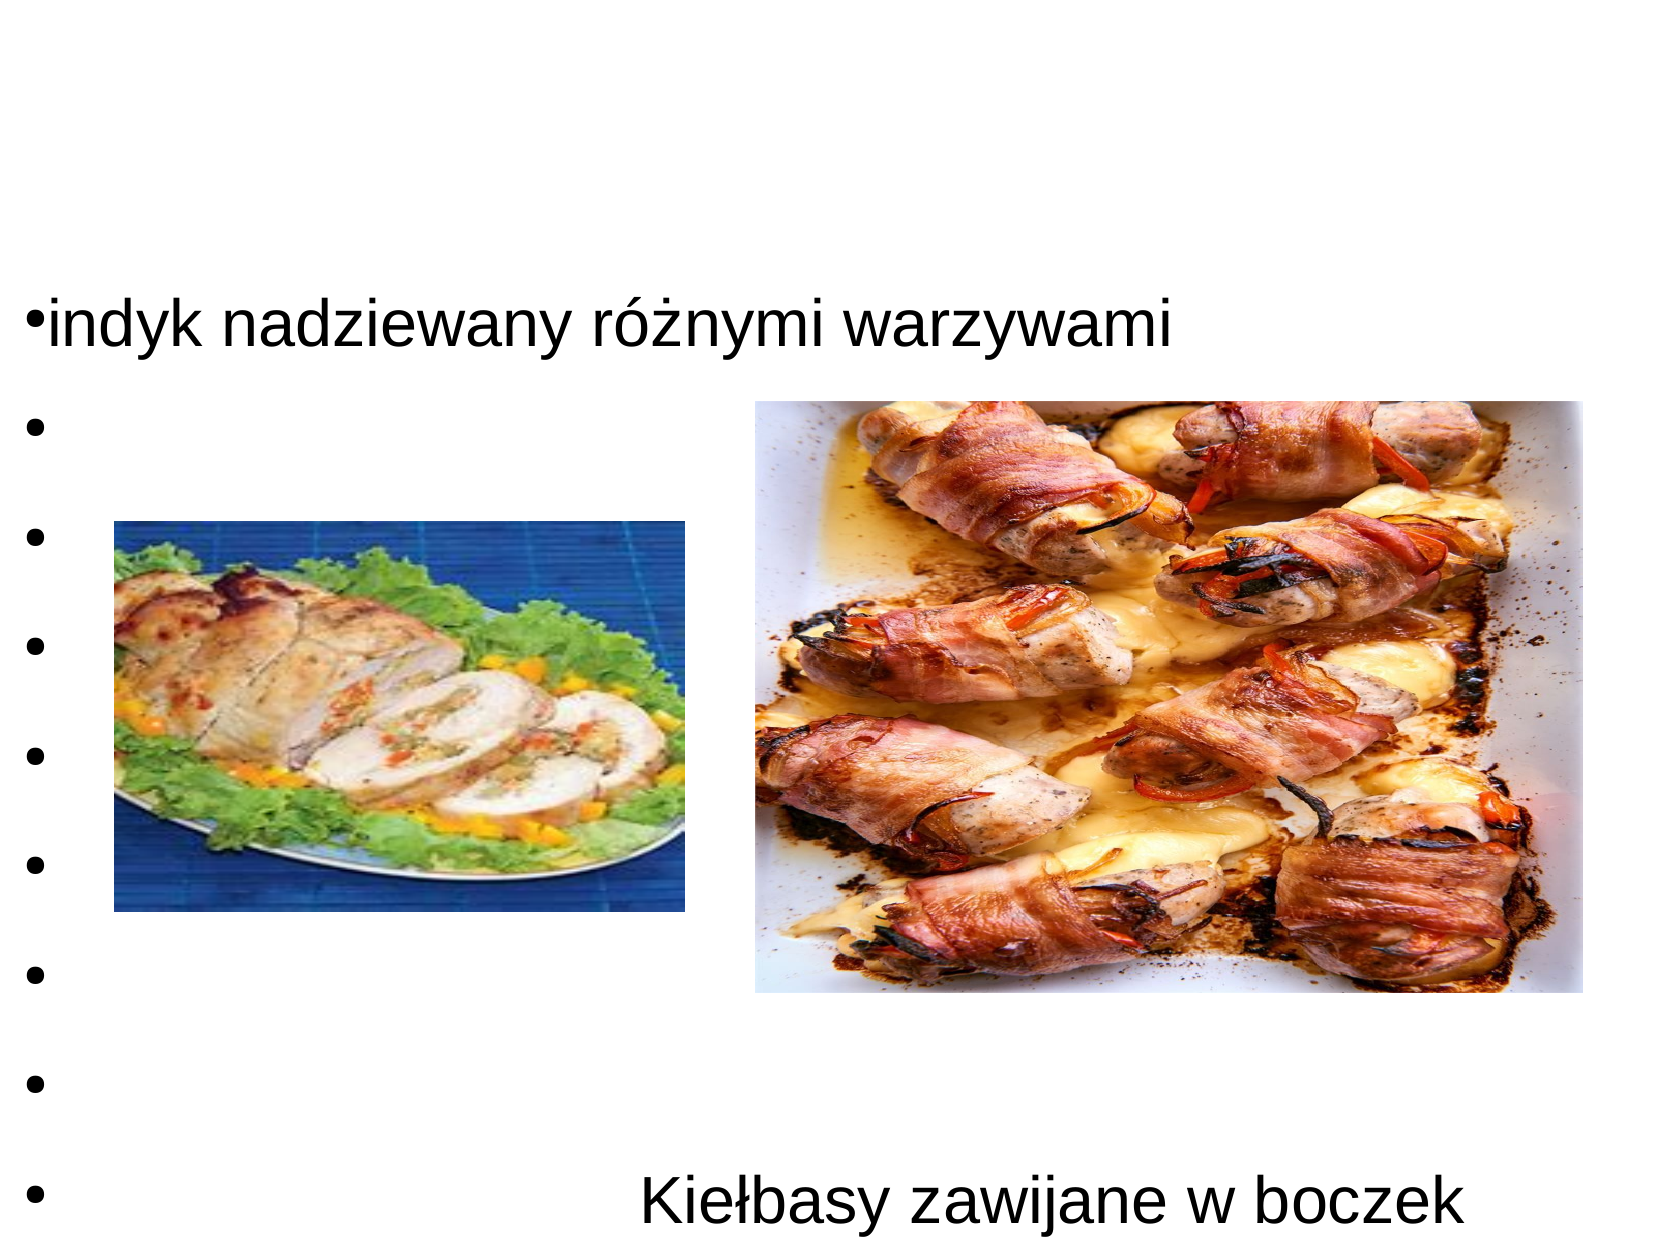

#
indyk nadziewany różnymi warzywami
 Kiełbasy zawijane w boczek